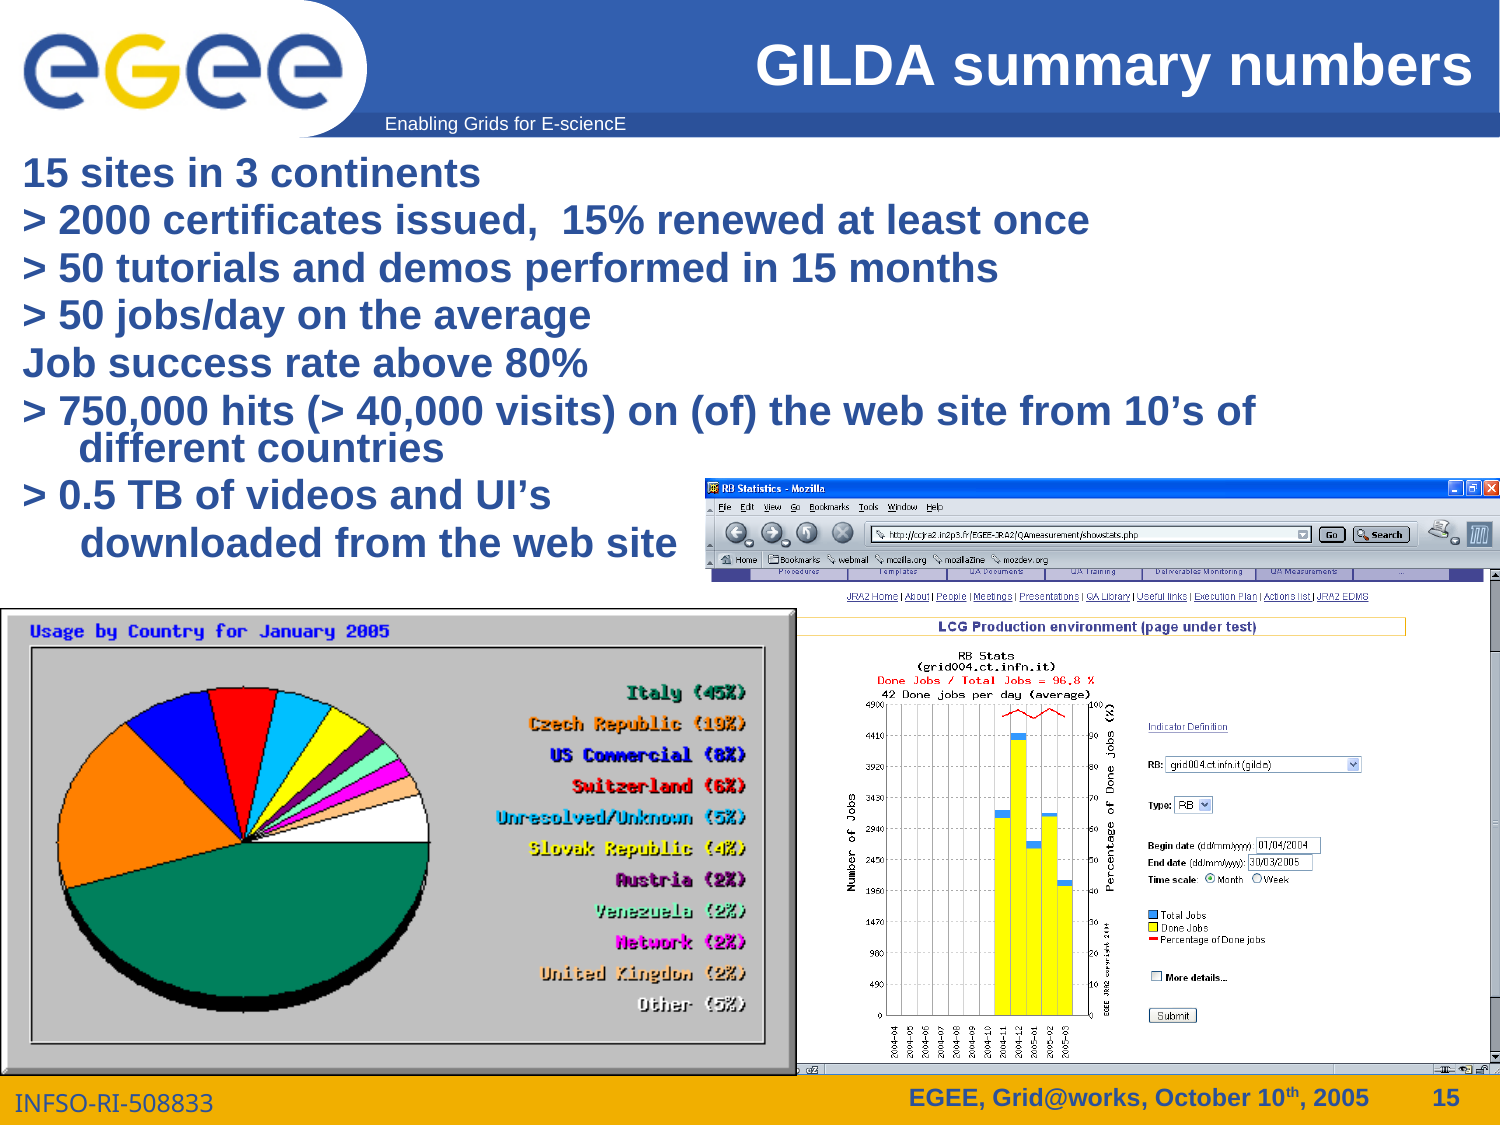

# GILDA summary numbers
15 sites in 3 continents
> 2000 certificates issued, 15% renewed at least once
> 50 tutorials and demos performed in 15 months
> 50 jobs/day on the average
Job success rate above 80%
> 750,000 hits (> 40,000 visits) on (of) the web site from 10’s of different countries
> 0.5 TB of videos and UI’s
 downloaded from the web site
MIE 2005 Healthgrid workshop, Geneva, August 2005
15